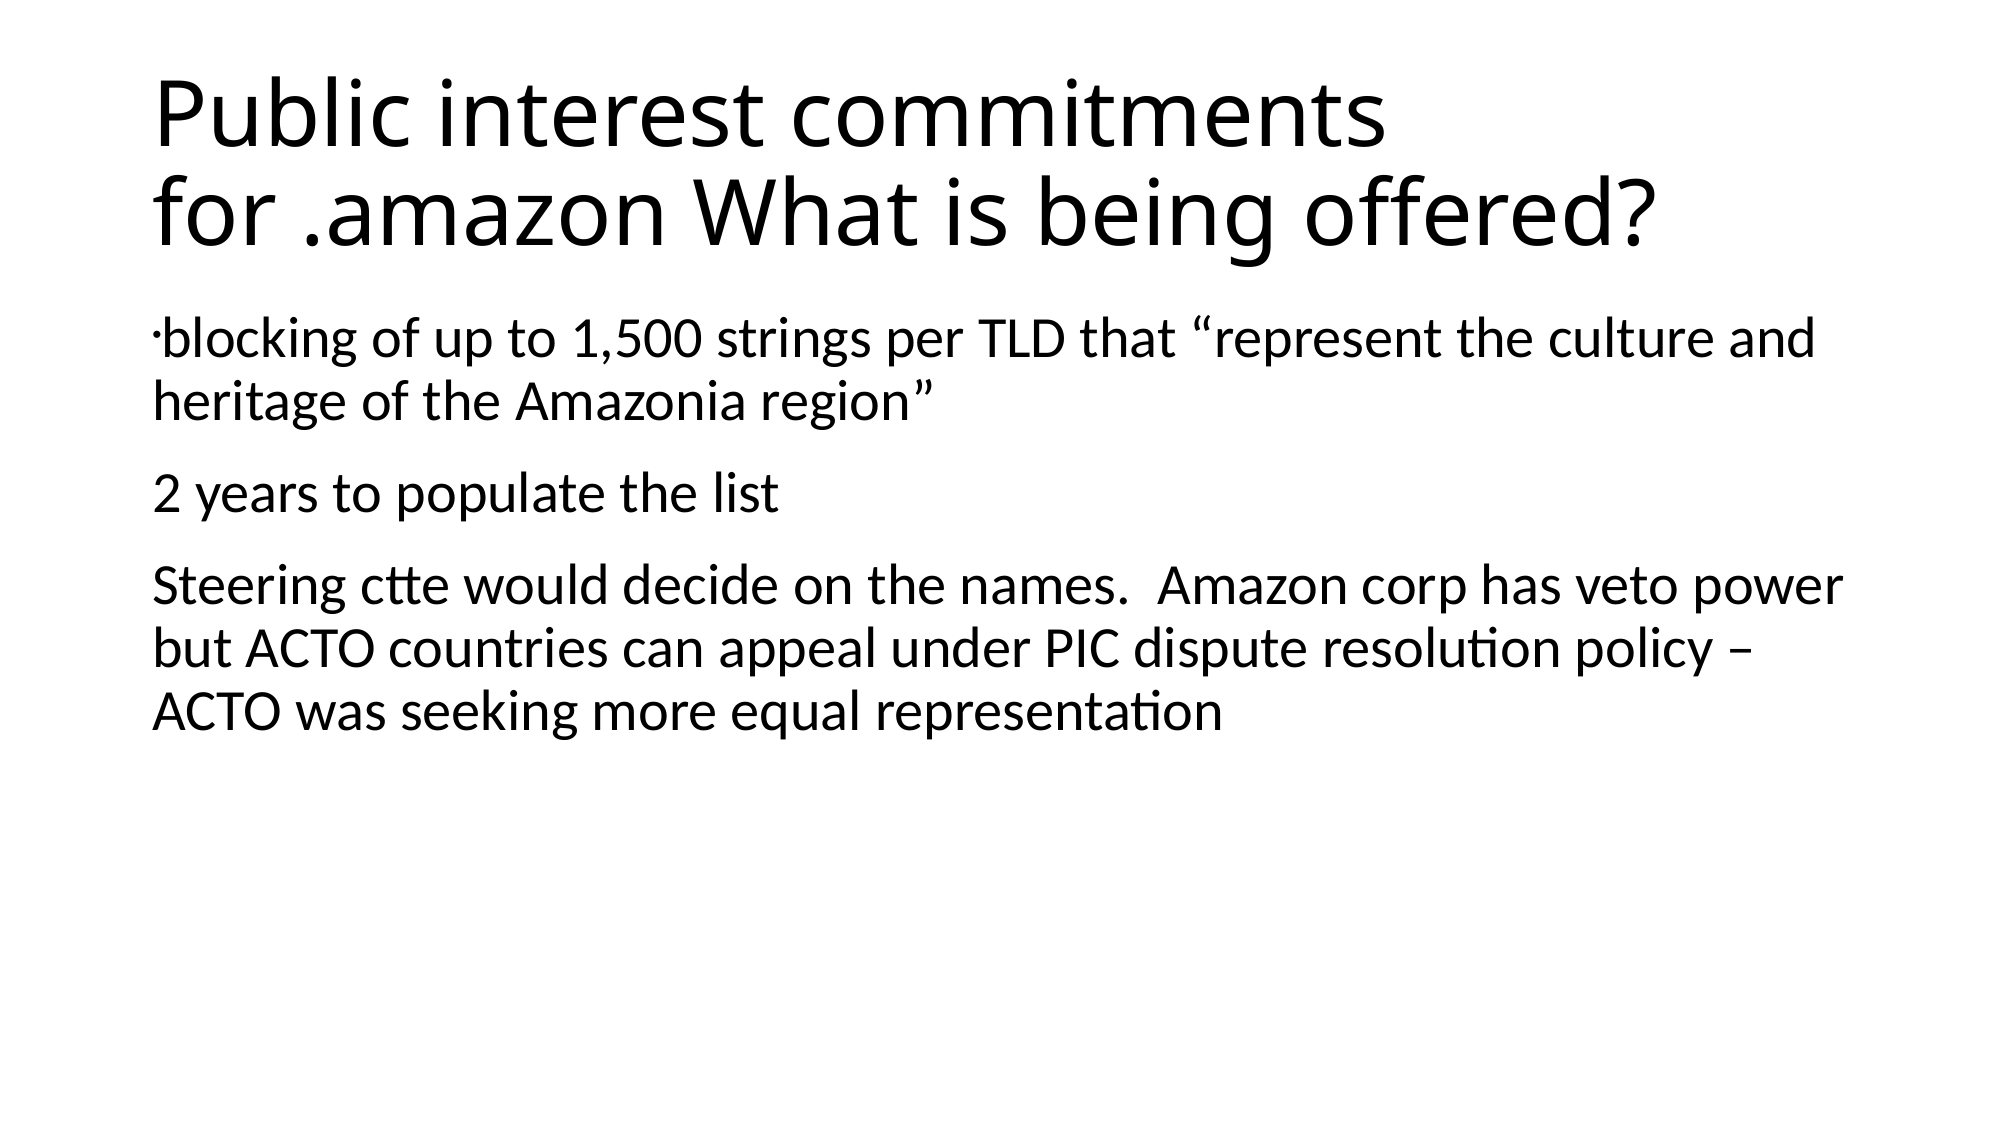

# Public interest commitments for .amazon What is being offered?
blocking of up to 1,500 strings per TLD that “represent the culture and heritage of the Amazonia region”
2 years to populate the list
Steering ctte would decide on the names. Amazon corp has veto power but ACTO countries can appeal under PIC dispute resolution policy – ACTO was seeking more equal representation